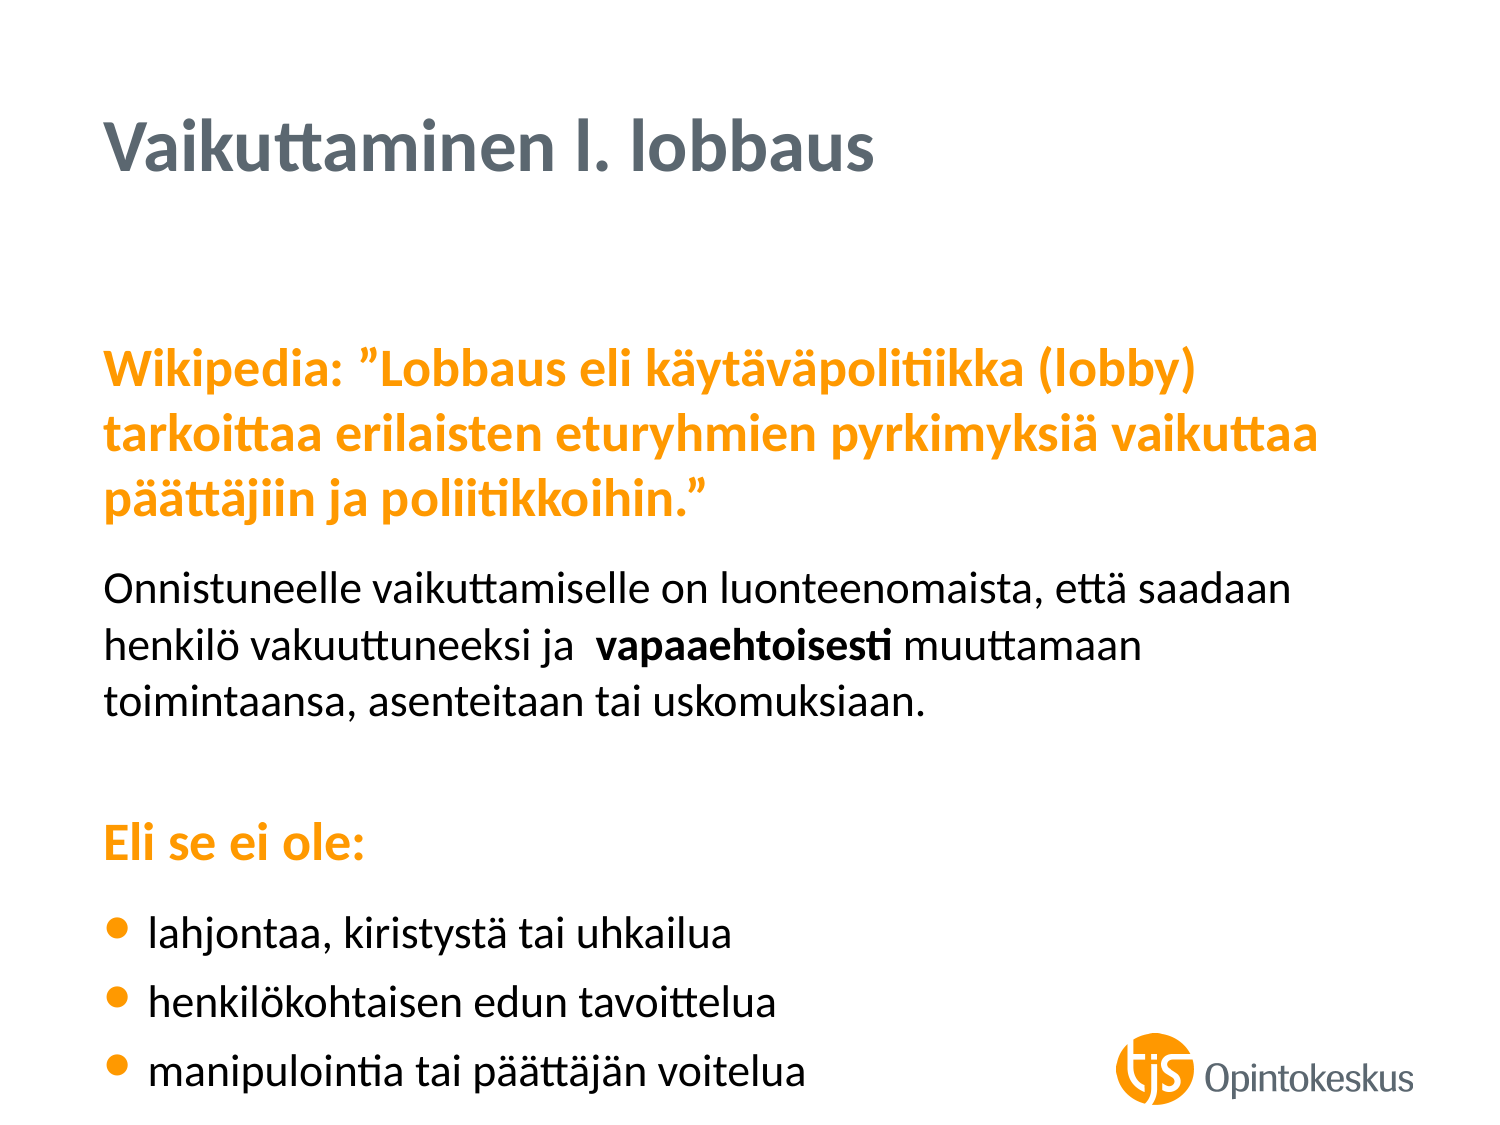

Vaikuttaminen l. lobbaus
# Wikipedia: ”Lobbaus eli käytäväpolitiikka (lobby) tarkoittaa erilaisten eturyhmien pyrkimyksiä vaikuttaa päättäjiin ja poliitikkoihin.”
Onnistuneelle vaikuttamiselle on luonteenomaista, että saadaan henkilö vakuuttuneeksi ja vapaaehtoisesti muuttamaan toimintaansa, asenteitaan tai uskomuksiaan.
Eli se ei ole:
lahjontaa, kiristystä tai uhkailua
henkilökohtaisen edun tavoittelua
manipulointia tai päättäjän voitelua